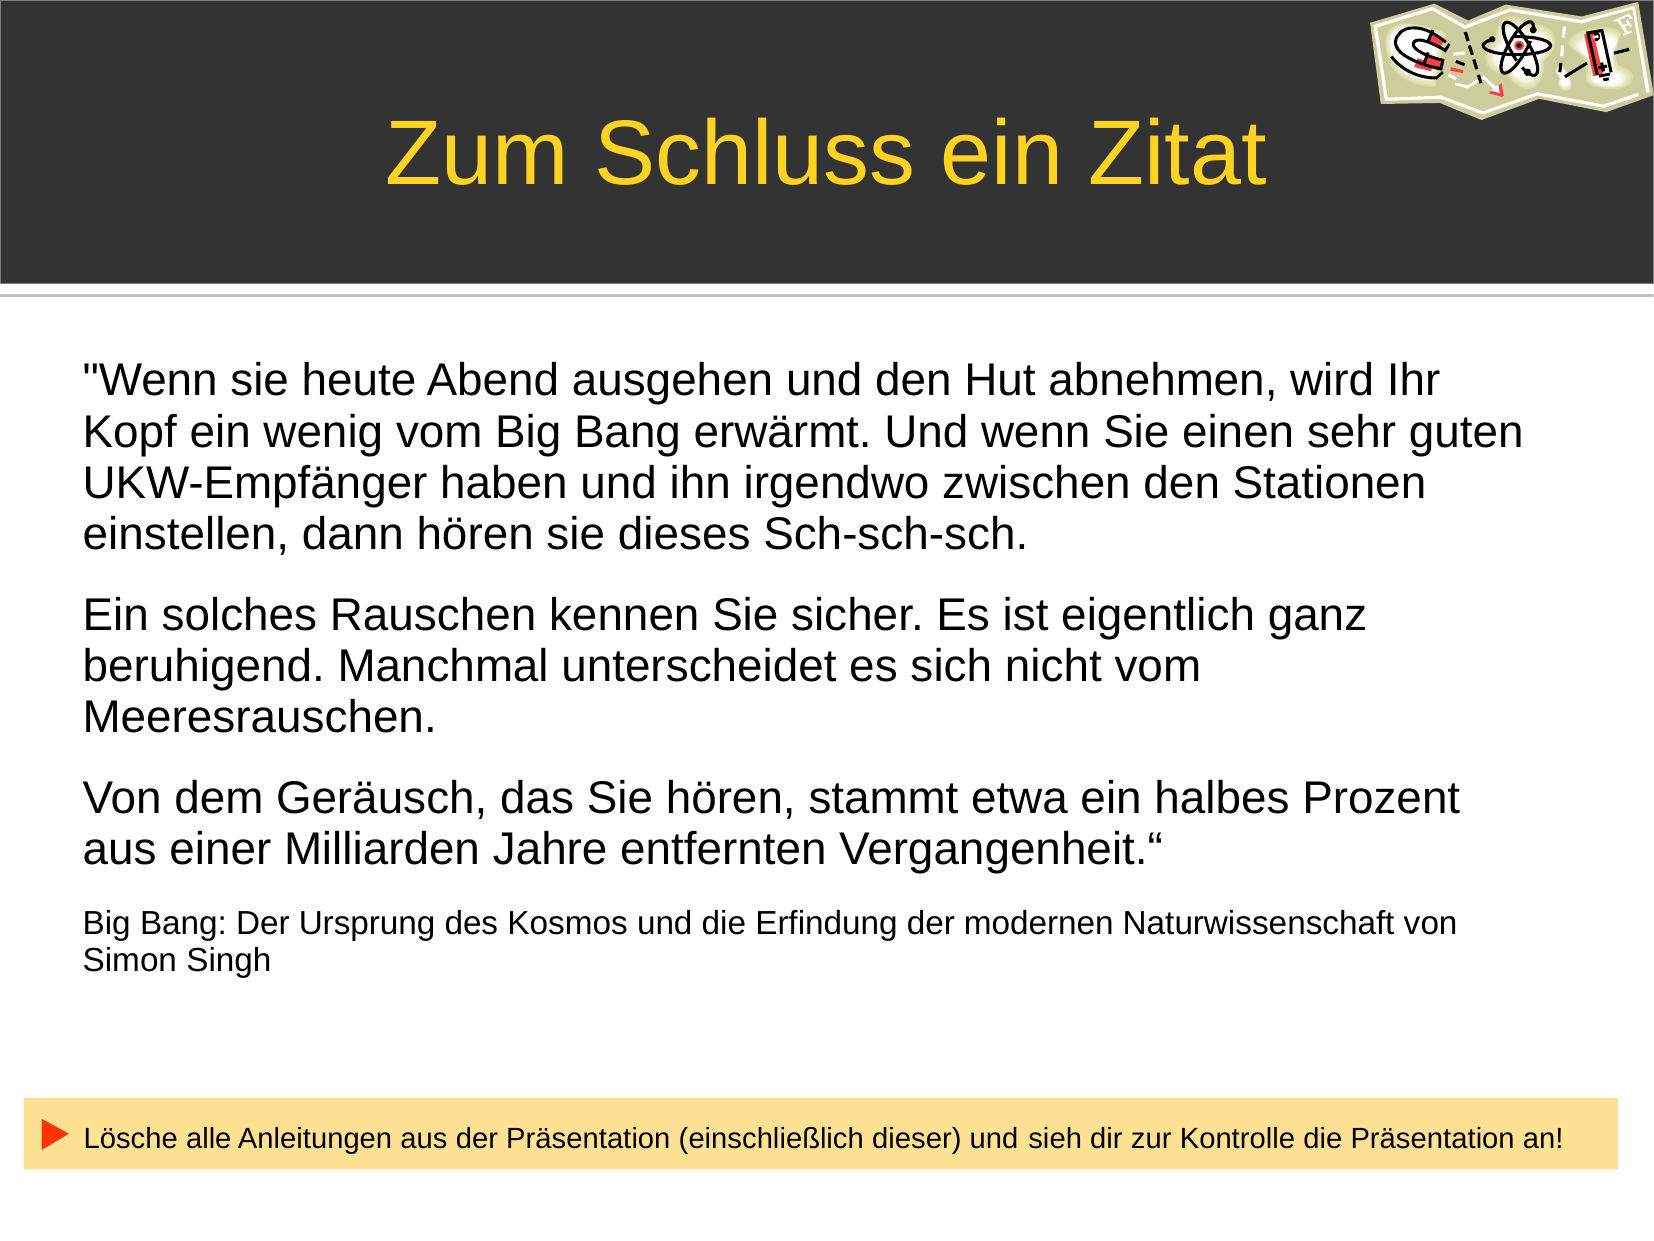

# Zum Schluss ein Zitat
"Wenn sie heute Abend ausgehen und den Hut abnehmen, wird Ihr Kopf ein wenig vom Big Bang erwärmt. Und wenn Sie einen sehr guten UKW-Empfänger haben und ihn irgendwo zwischen den Stationen einstellen, dann hören sie dieses Sch-sch-sch.
Ein solches Rauschen kennen Sie sicher. Es ist eigentlich ganz beruhigend. Manchmal unterscheidet es sich nicht vom Meeresrauschen.
Von dem Geräusch, das Sie hören, stammt etwa ein halbes Prozent aus einer Milliarden Jahre entfernten Vergangenheit.“
Big Bang: Der Ursprung des Kosmos und die Erfindung der modernen Naturwissenschaft von Simon Singh
 Lösche alle Anleitungen aus der Präsentation (einschließlich dieser) und sieh dir zur Kontrolle die Präsentation an!